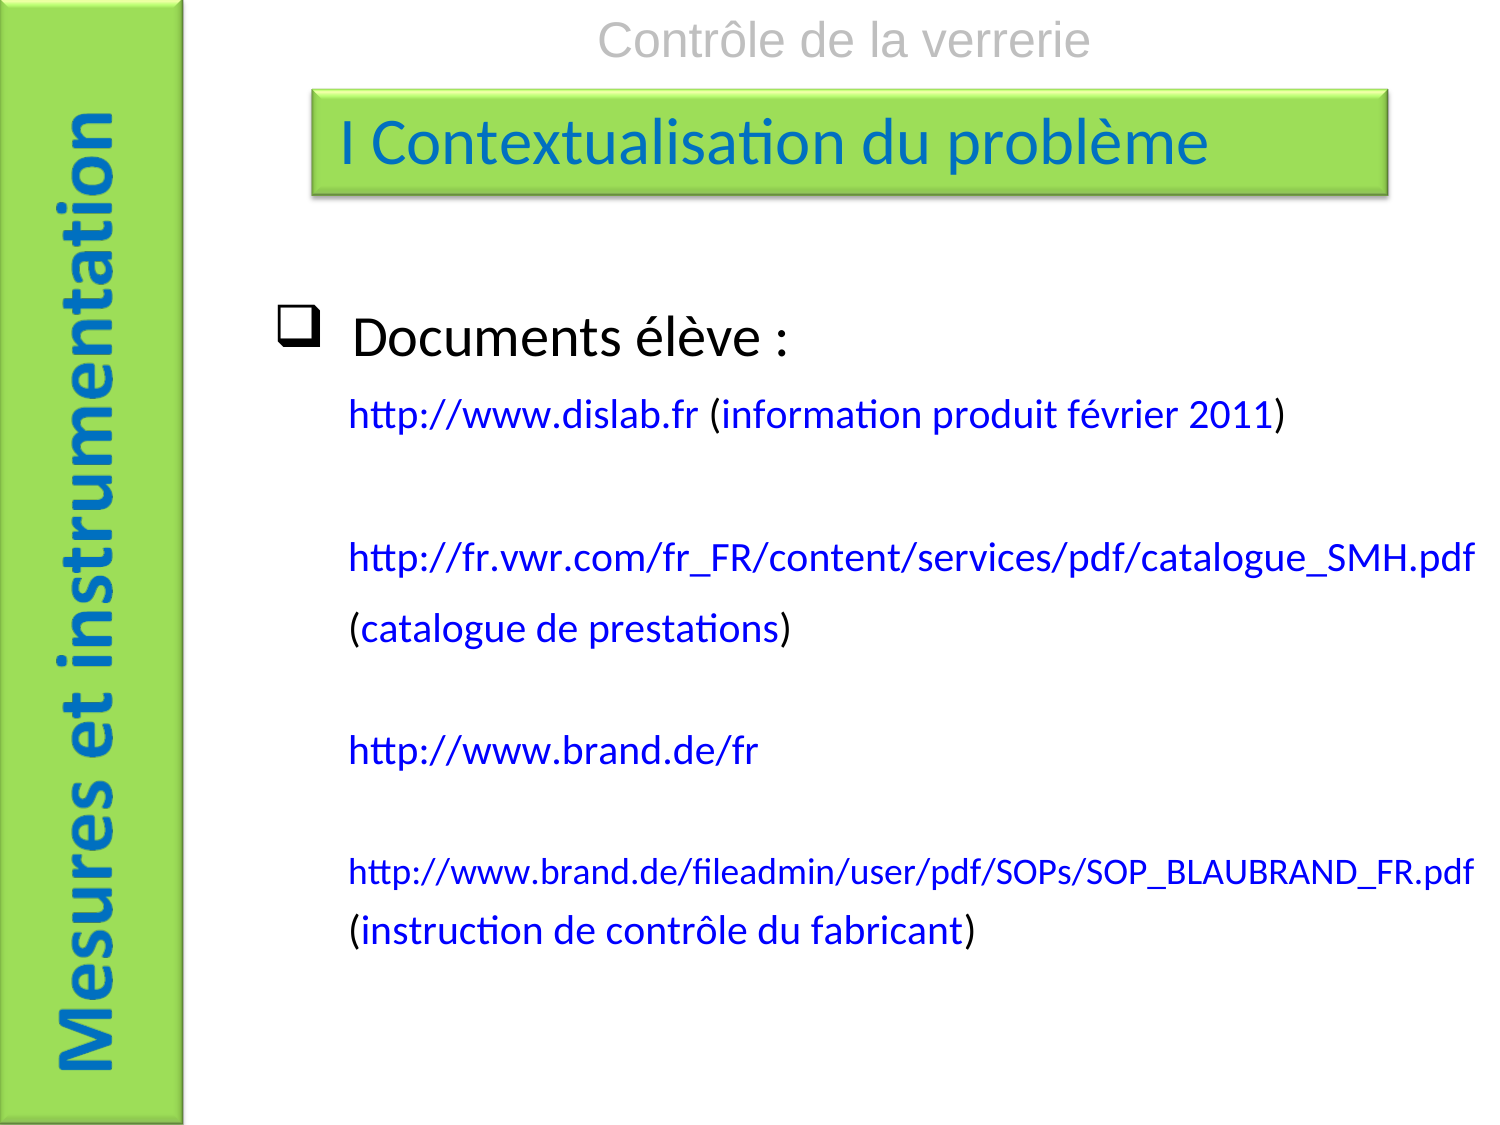

Contrôle de la verrerie
I Contextualisation du problème
 Documents élève :
	http://www.dislab.fr (information produit février 2011)
	http://fr.vwr.com/fr_FR/content/services/pdf/catalogue_SMH.pdf
	(catalogue de prestations)
	http://www.brand.de/fr
	http://www.brand.de/fileadmin/user/pdf/SOPs/SOP_BLAUBRAND_FR.pdf
	(instruction de contrôle du fabricant)